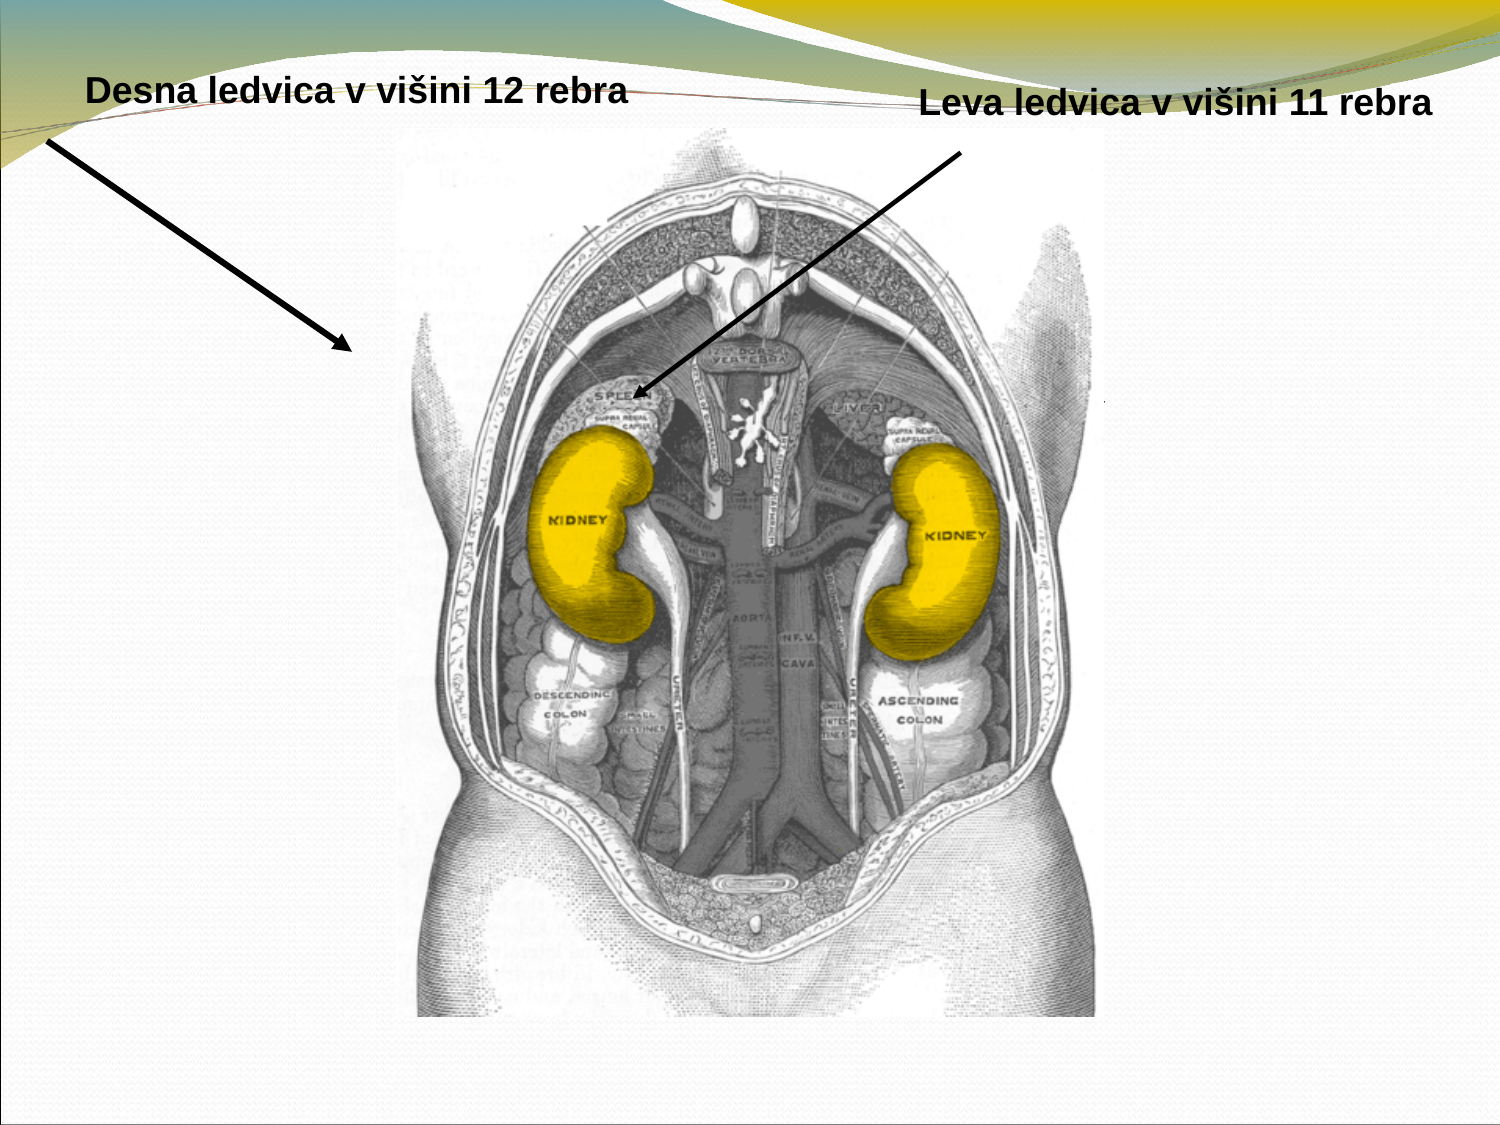

Desna ledvica v višini 12 rebra
Leva ledvica v višini 11 rebra